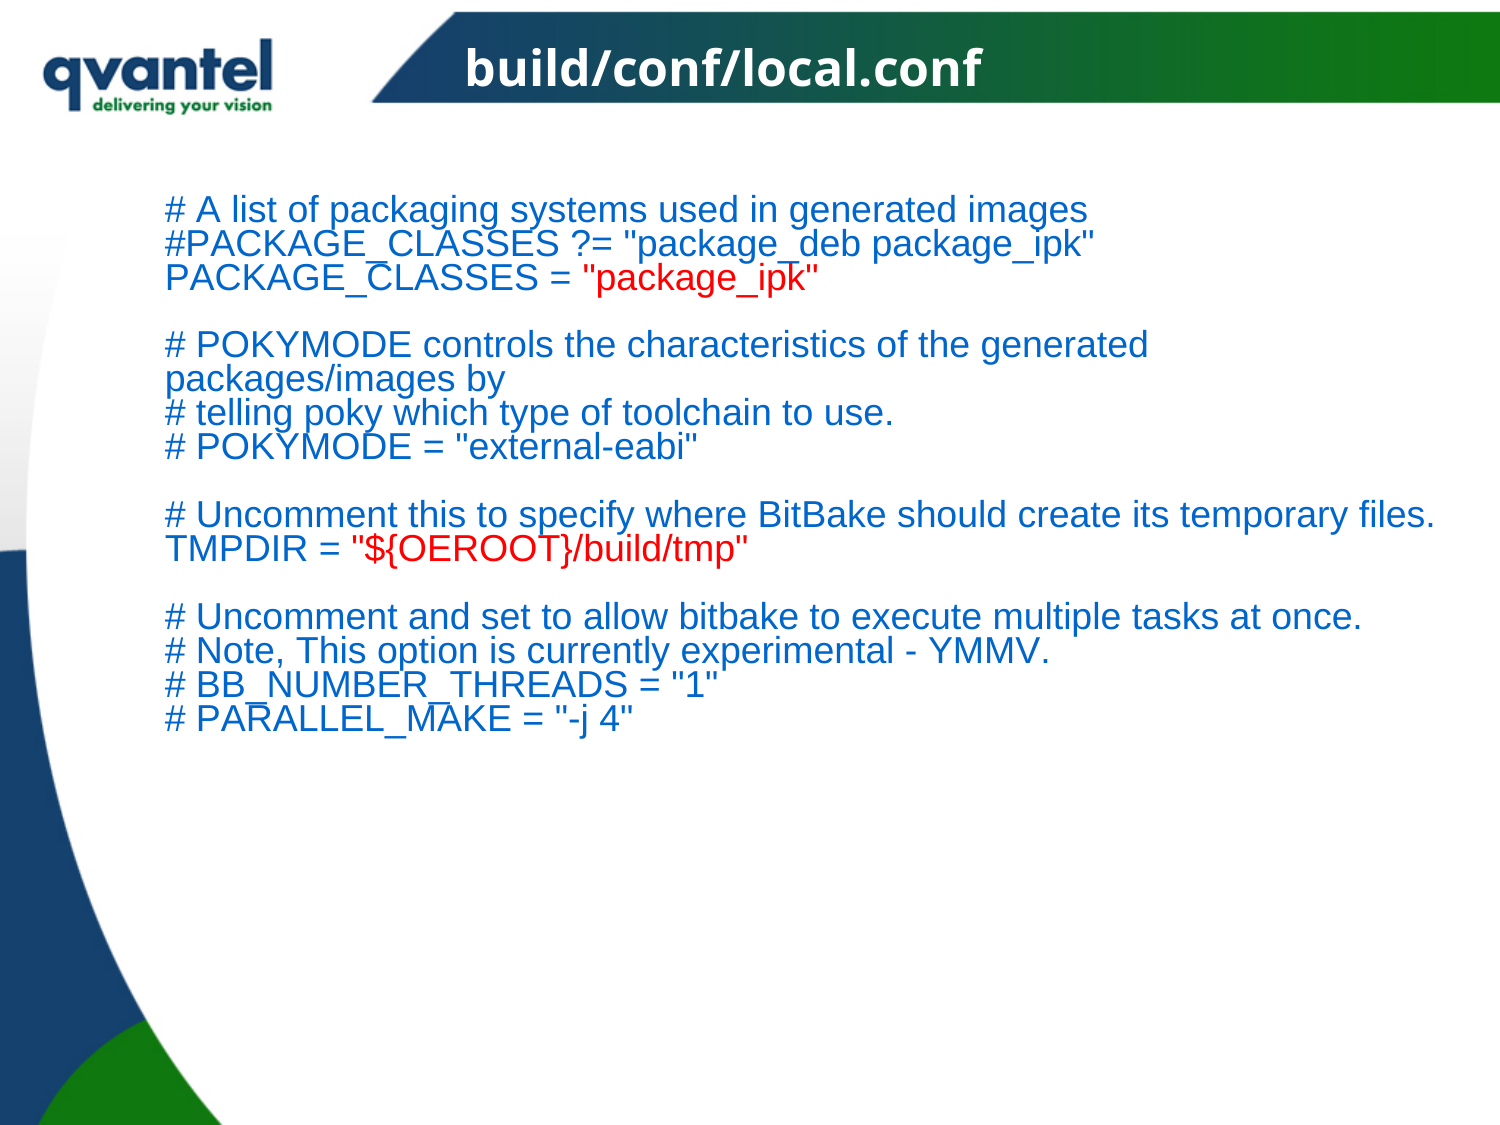

# build/conf/local.conf
# A list of packaging systems used in generated images
#PACKAGE_CLASSES ?= "package_deb package_ipk"
PACKAGE_CLASSES = "package_ipk"
# POKYMODE controls the characteristics of the generated packages/images by
# telling poky which type of toolchain to use.
# POKYMODE = "external-eabi"
# Uncomment this to specify where BitBake should create its temporary files.
TMPDIR = "${OEROOT}/build/tmp"
# Uncomment and set to allow bitbake to execute multiple tasks at once.
# Note, This option is currently experimental - YMMV.
# BB_NUMBER_THREADS = "1"
# PARALLEL_MAKE = "-j 4"
© 2007 Qvantel Oy - http://www.qvantel.com